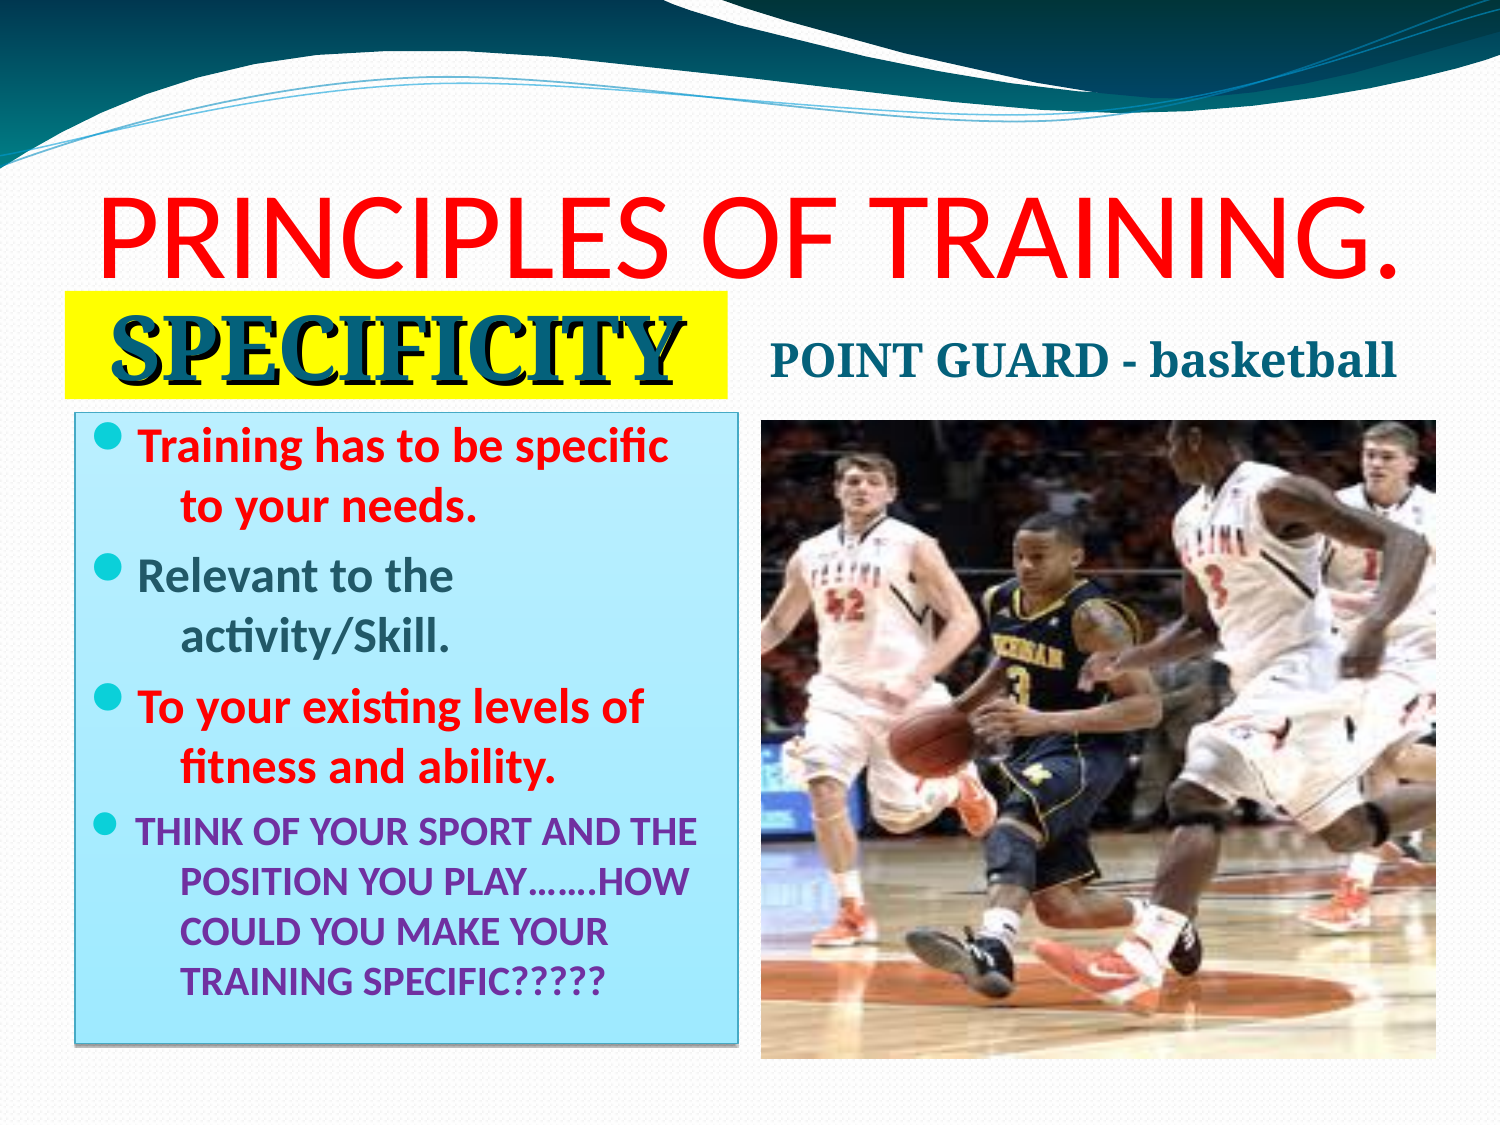

# PRINCIPLES OF TRAINING.
SPECIFICITY
POINT GUARD - basketball
Training has to be specific to your needs.
Relevant to the activity/Skill.
To your existing levels of fitness and ability.
THINK OF YOUR SPORT AND THE POSITION YOU PLAY…….HOW COULD YOU MAKE YOUR TRAINING SPECIFIC?????